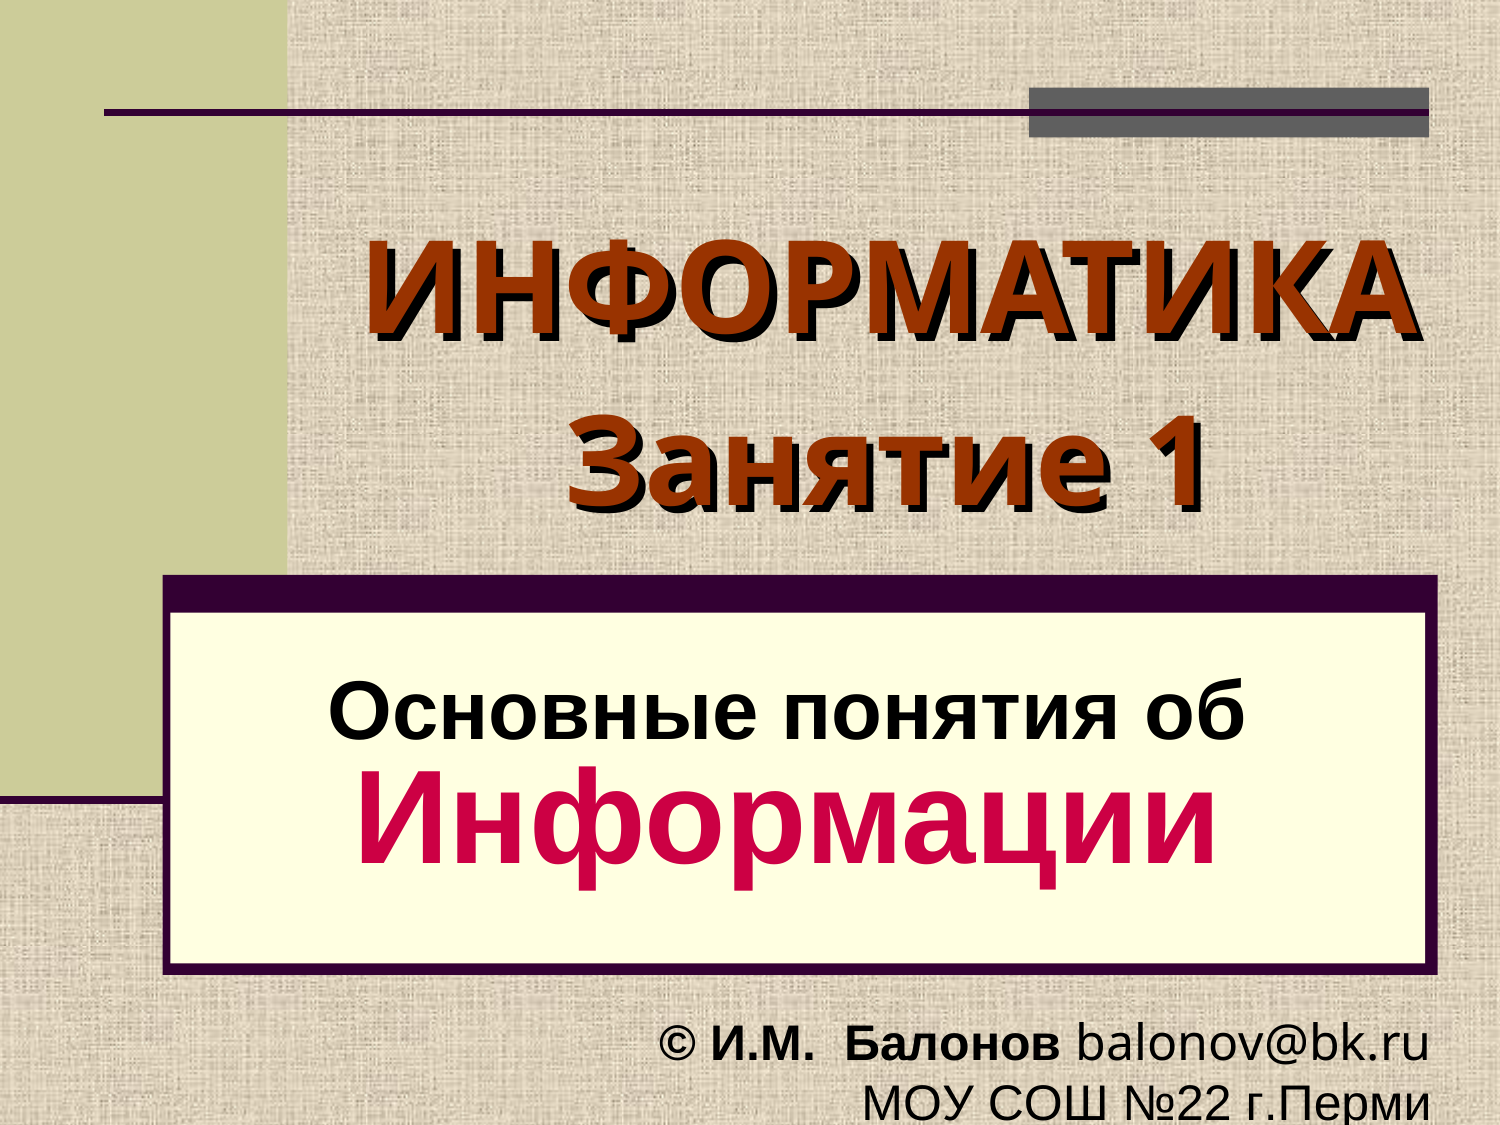

# ИНФОРМАТИКА Занятие 1
Основные понятия об Информации
© И.М. Балонов balonov@bk.ru
МОУ СОШ №22 г.Перми